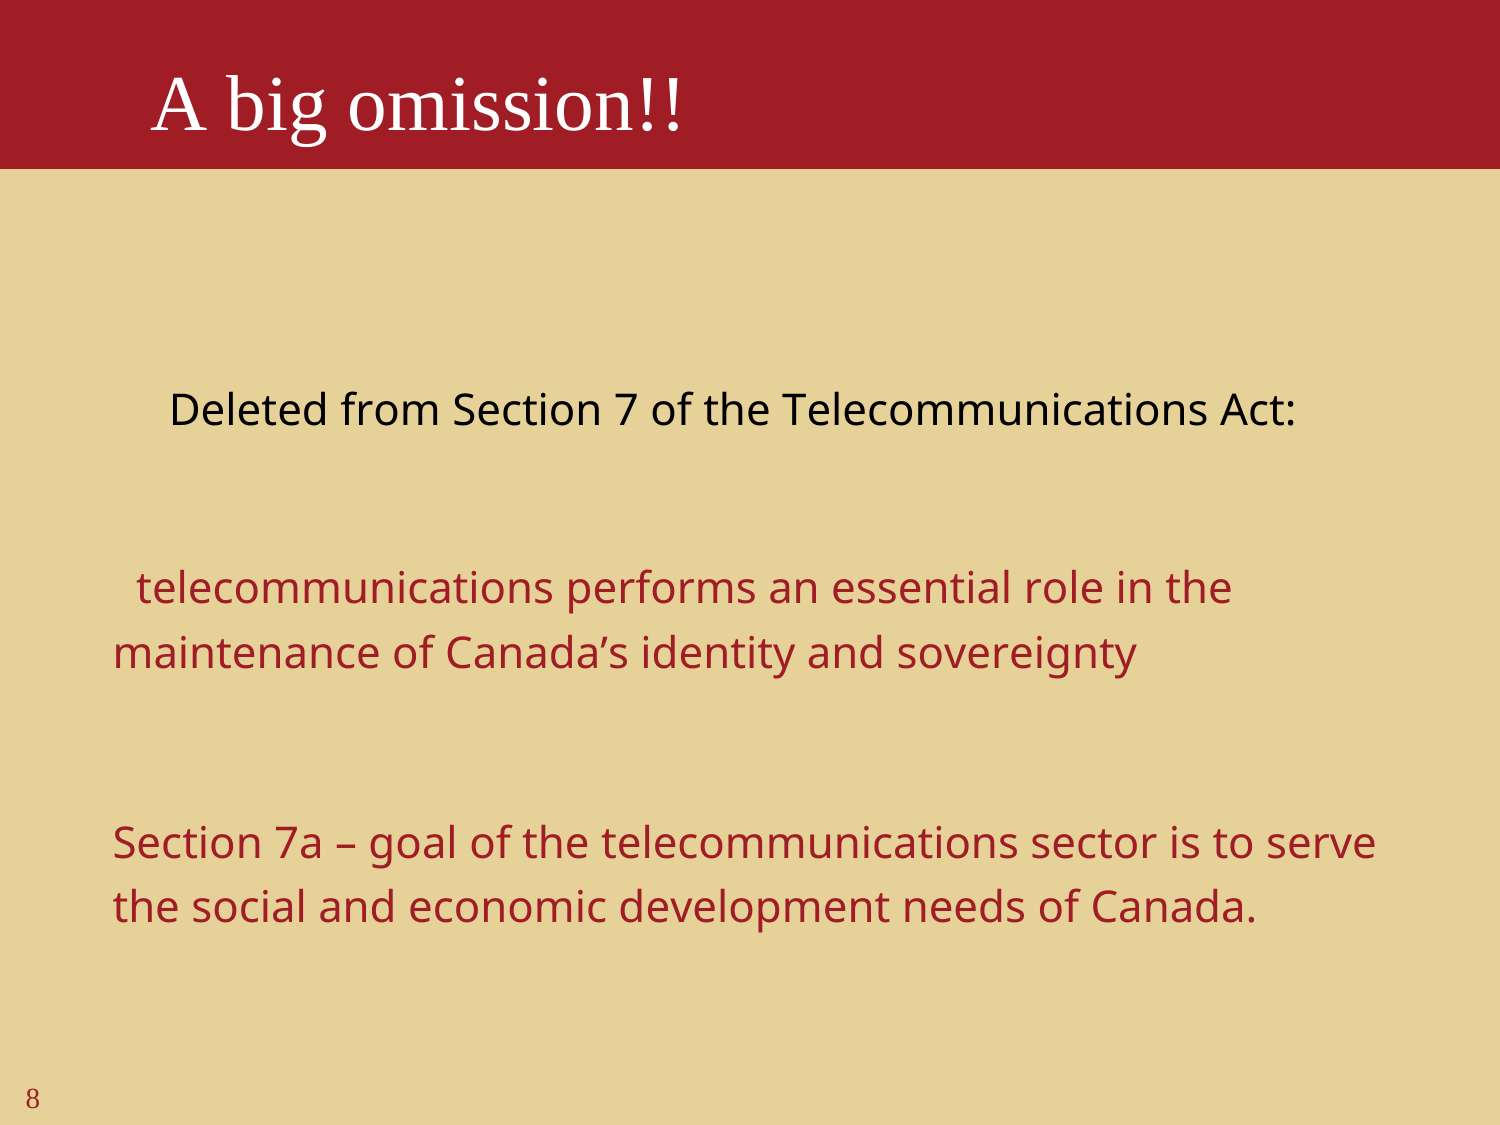

# A big omission!!
Deleted from Section 7 of the Telecommunications Act:
 telecommunications performs an essential role in the maintenance of Canada’s identity and sovereignty
Section 7a – goal of the telecommunications sector is to serve the social and economic development needs of Canada.